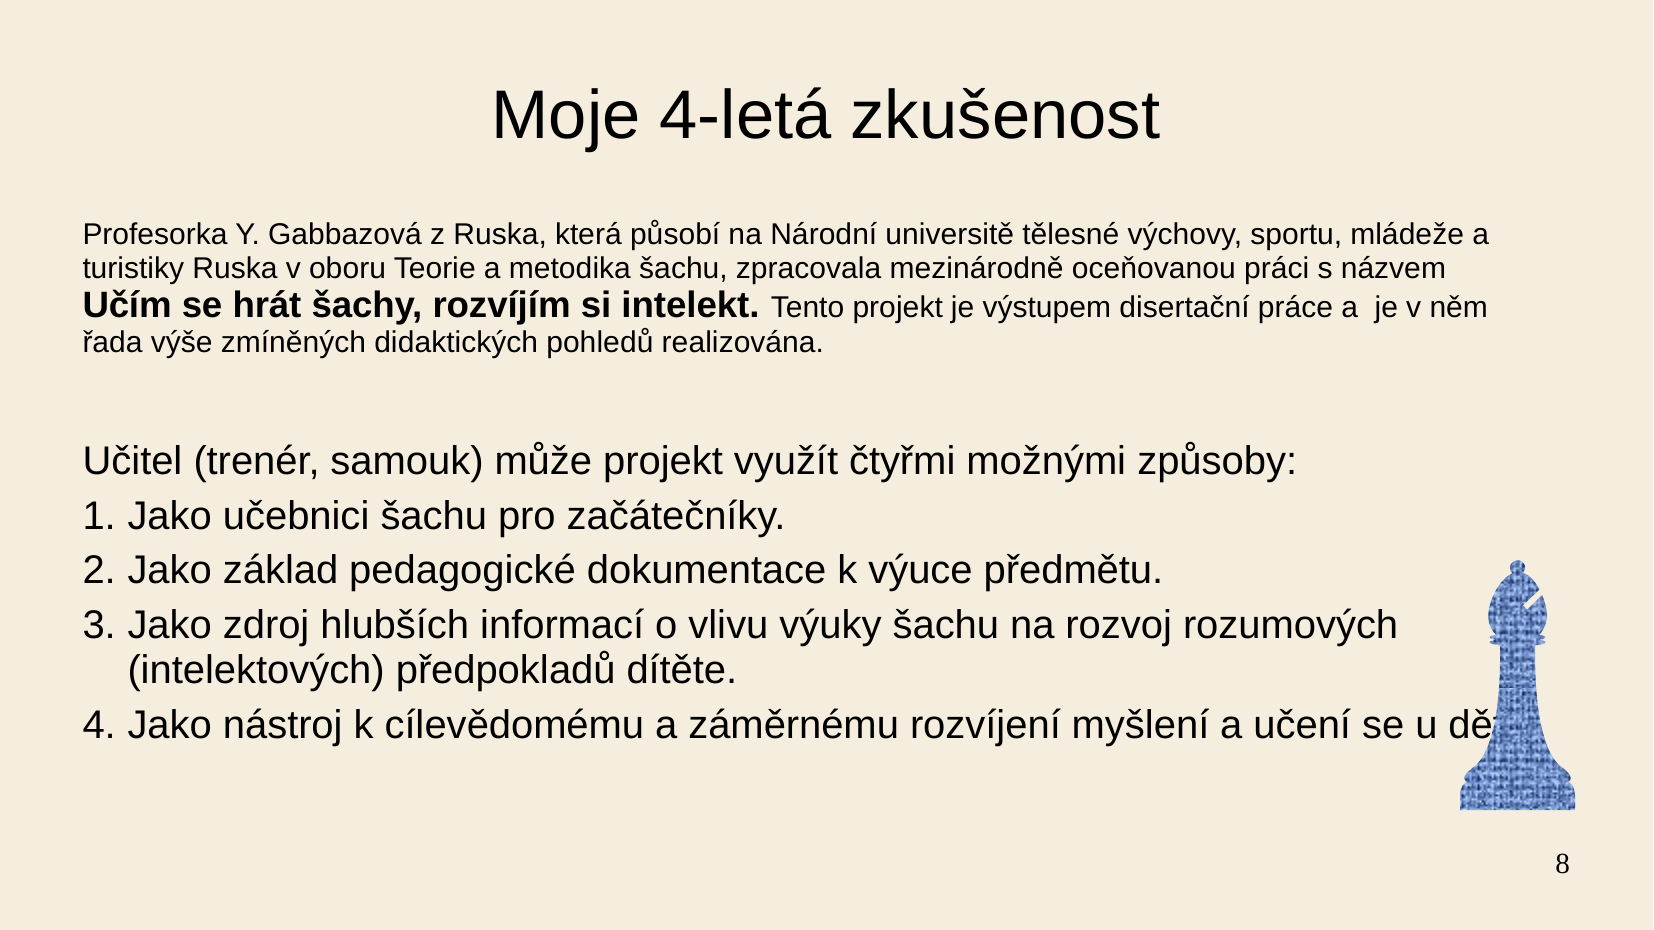

# Moje 4-letá zkušenost
Profesorka Y. Gabbazová z Ruska, která působí na Národní universitě tělesné výchovy, sportu, mládeže a turistiky Ruska v oboru Teorie a metodika šachu, zpracovala mezinárodně oceňovanou práci s názvem Učím se hrát šachy, rozvíjím si intelekt. Tento projekt je výstupem disertační práce a je v něm řada výše zmíněných didaktických pohledů realizována.
Učitel (trenér, samouk) může projekt využít čtyřmi možnými způsoby:
Jako učebnici šachu pro začátečníky.
Jako základ pedagogické dokumentace k výuce předmětu.
Jako zdroj hlubších informací o vlivu výuky šachu na rozvoj rozumových (intelektových) předpokladů dítěte.
Jako nástroj k cílevědomému a záměrnému rozvíjení myšlení a učení se u dětí.
8